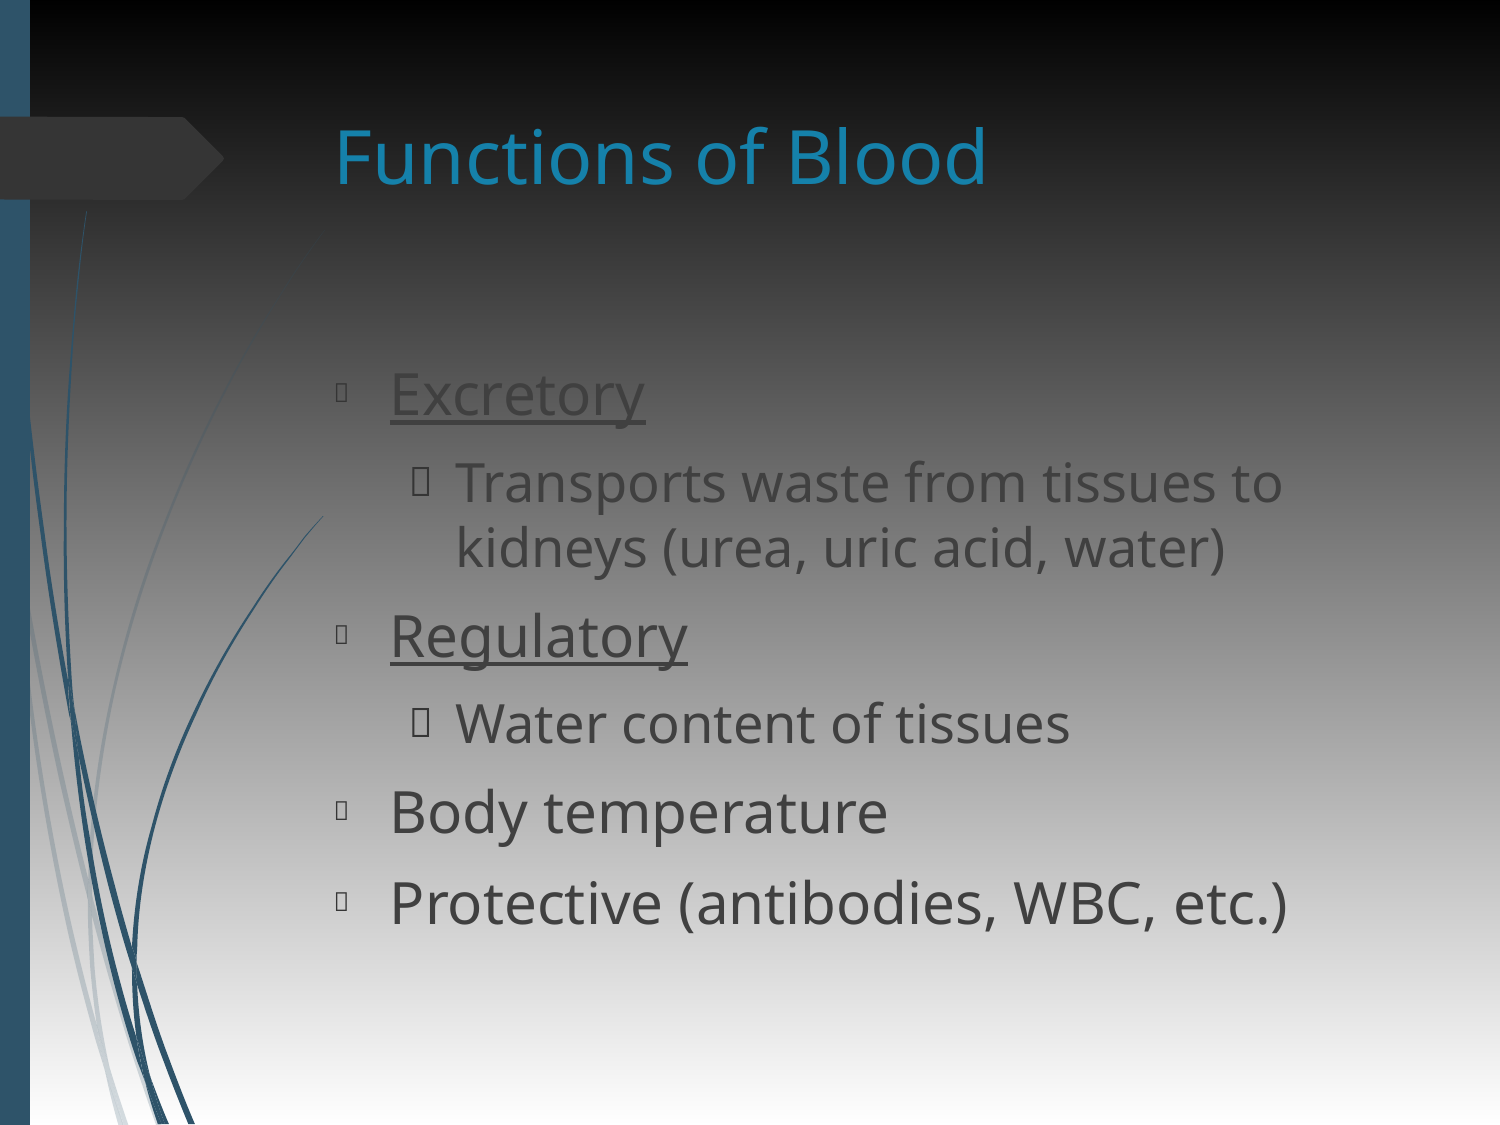

# Functions of Blood
Excretory
Transports waste from tissues to kidneys (urea, uric acid, water)
Regulatory
Water content of tissues
Body temperature
Protective (antibodies, WBC, etc.)